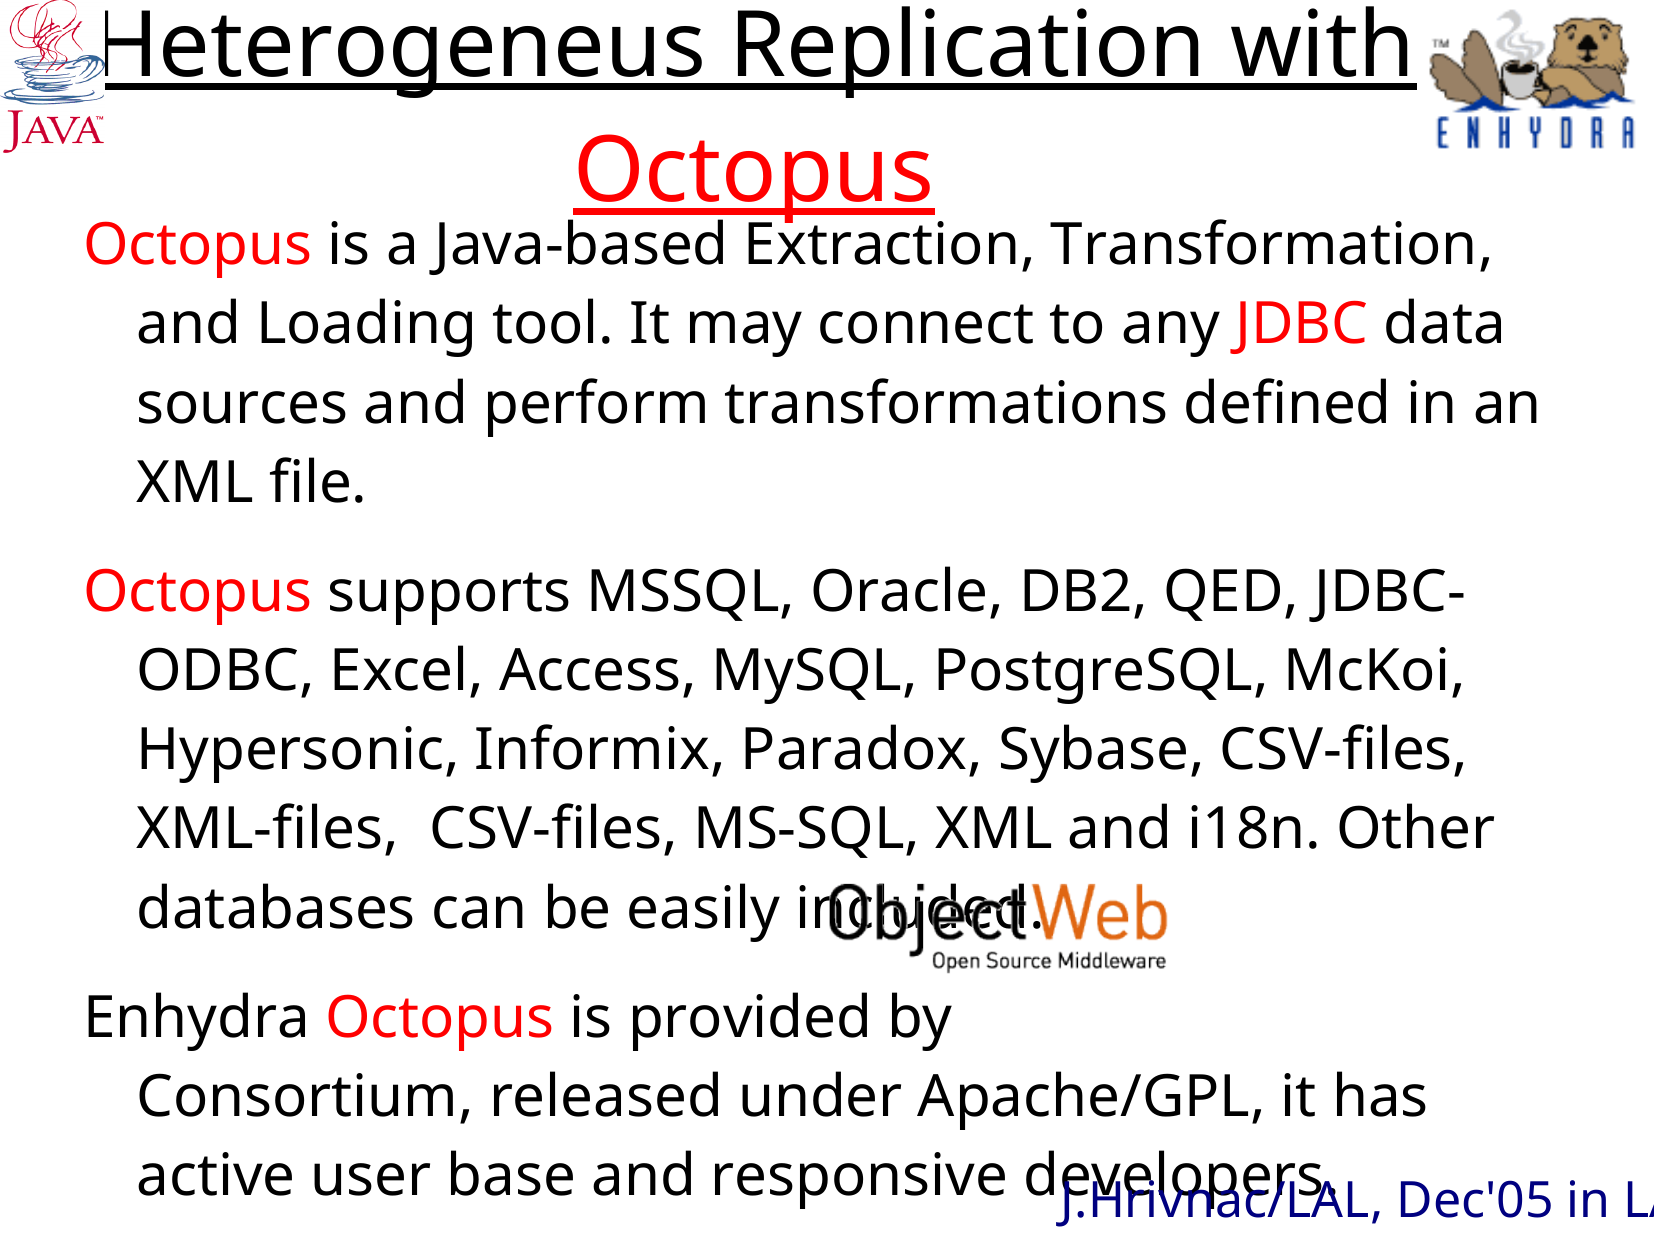

# Heterogeneus Replication with Octopus
Octopus is a Java-based Extraction, Transformation, and Loading tool. It may connect to any JDBC data sources and perform transformations defined in an XML file.
Octopus supports MSSQL, Oracle, DB2, QED, JDBC-ODBC, Excel, Access, MySQL, PostgreSQL, McKoi, Hypersonic, Informix, Paradox, Sybase, CSV-files, XML-files, CSV-files, MS-SQL, XML and i18n. Other databases can be easily included.
Enhydra Octopus is provided by Consortium, released under Apache/GPL, it has active user base and responsive developers.
J.Hrivnac/LAL, Dec'05 in LAL